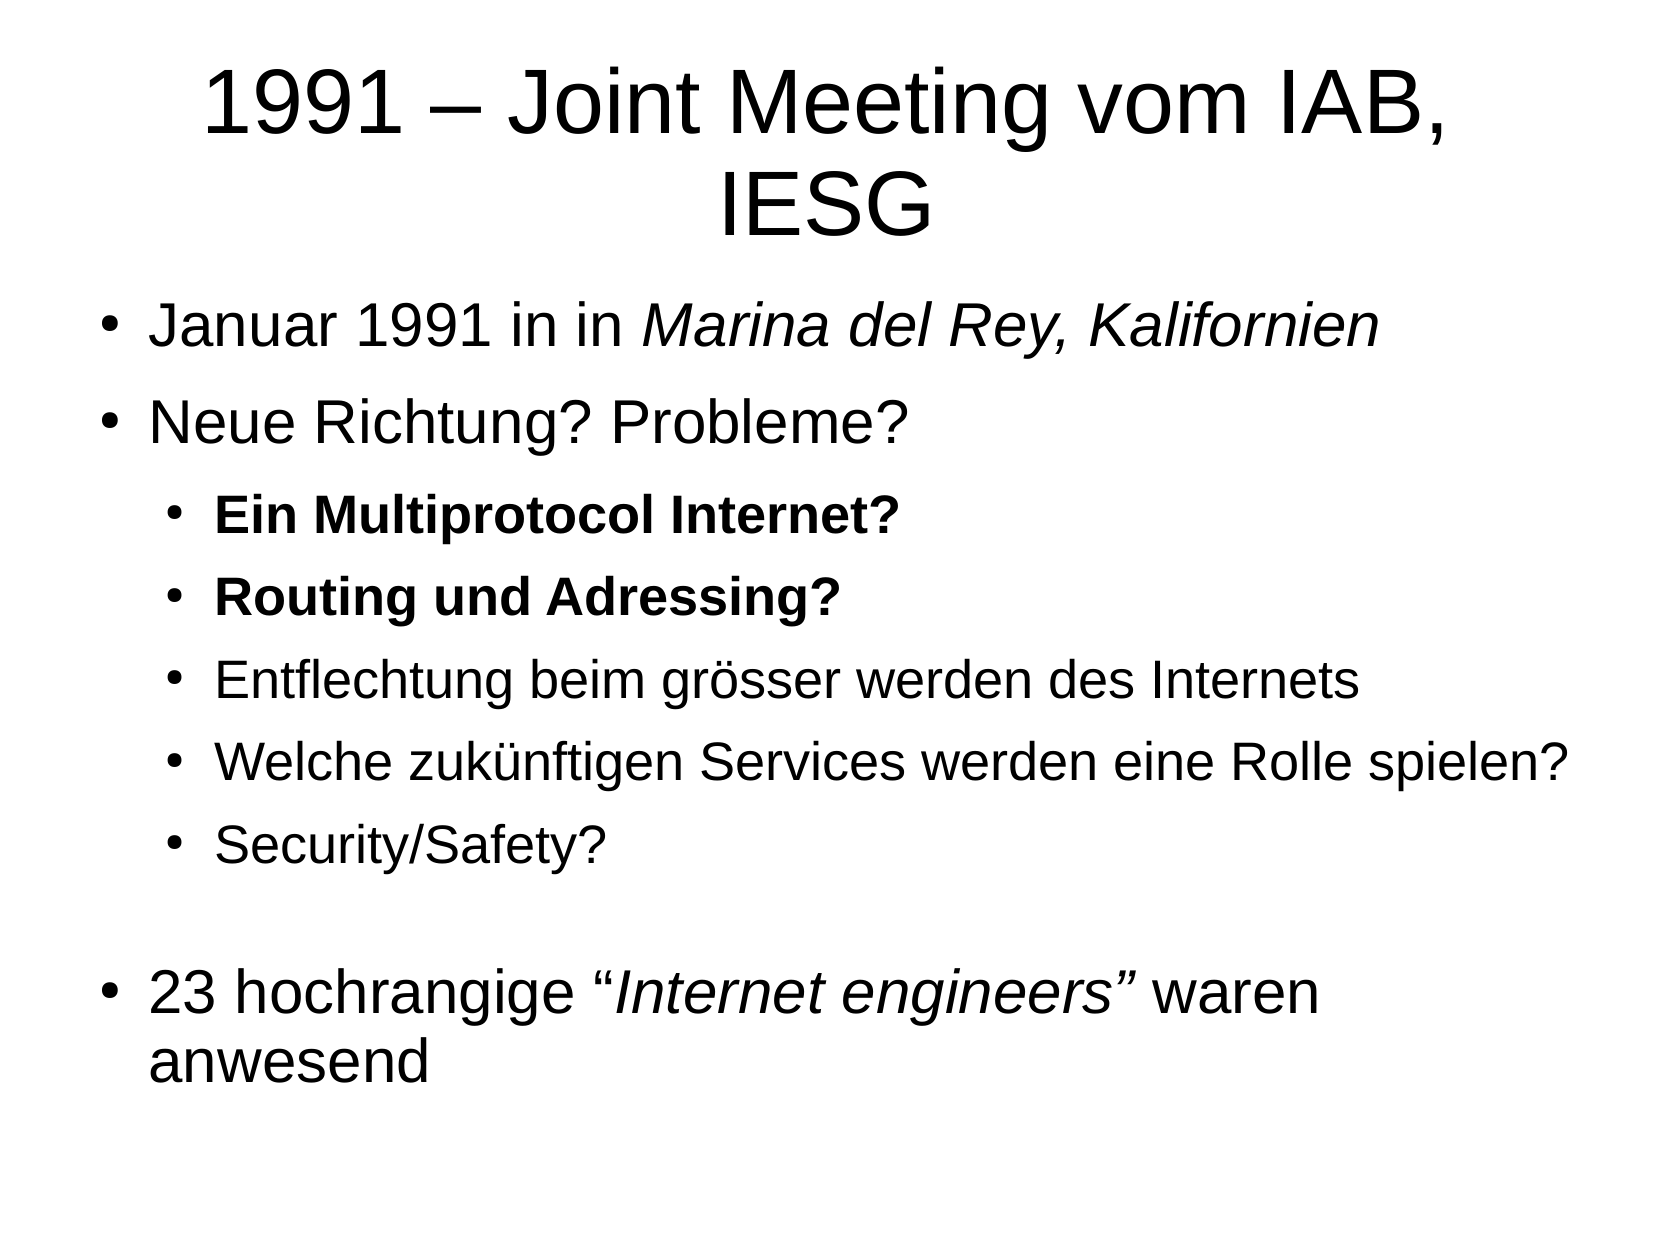

# 1991 – Joint Meeting vom IAB, IESG
Januar 1991 in in Marina del Rey, Kalifornien
Neue Richtung? Probleme?
Ein Multiprotocol Internet?
Routing und Adressing?
Entflechtung beim grösser werden des Internets
Welche zukünftigen Services werden eine Rolle spielen?
Security/Safety?
23 hochrangige “Internet engineers” waren anwesend